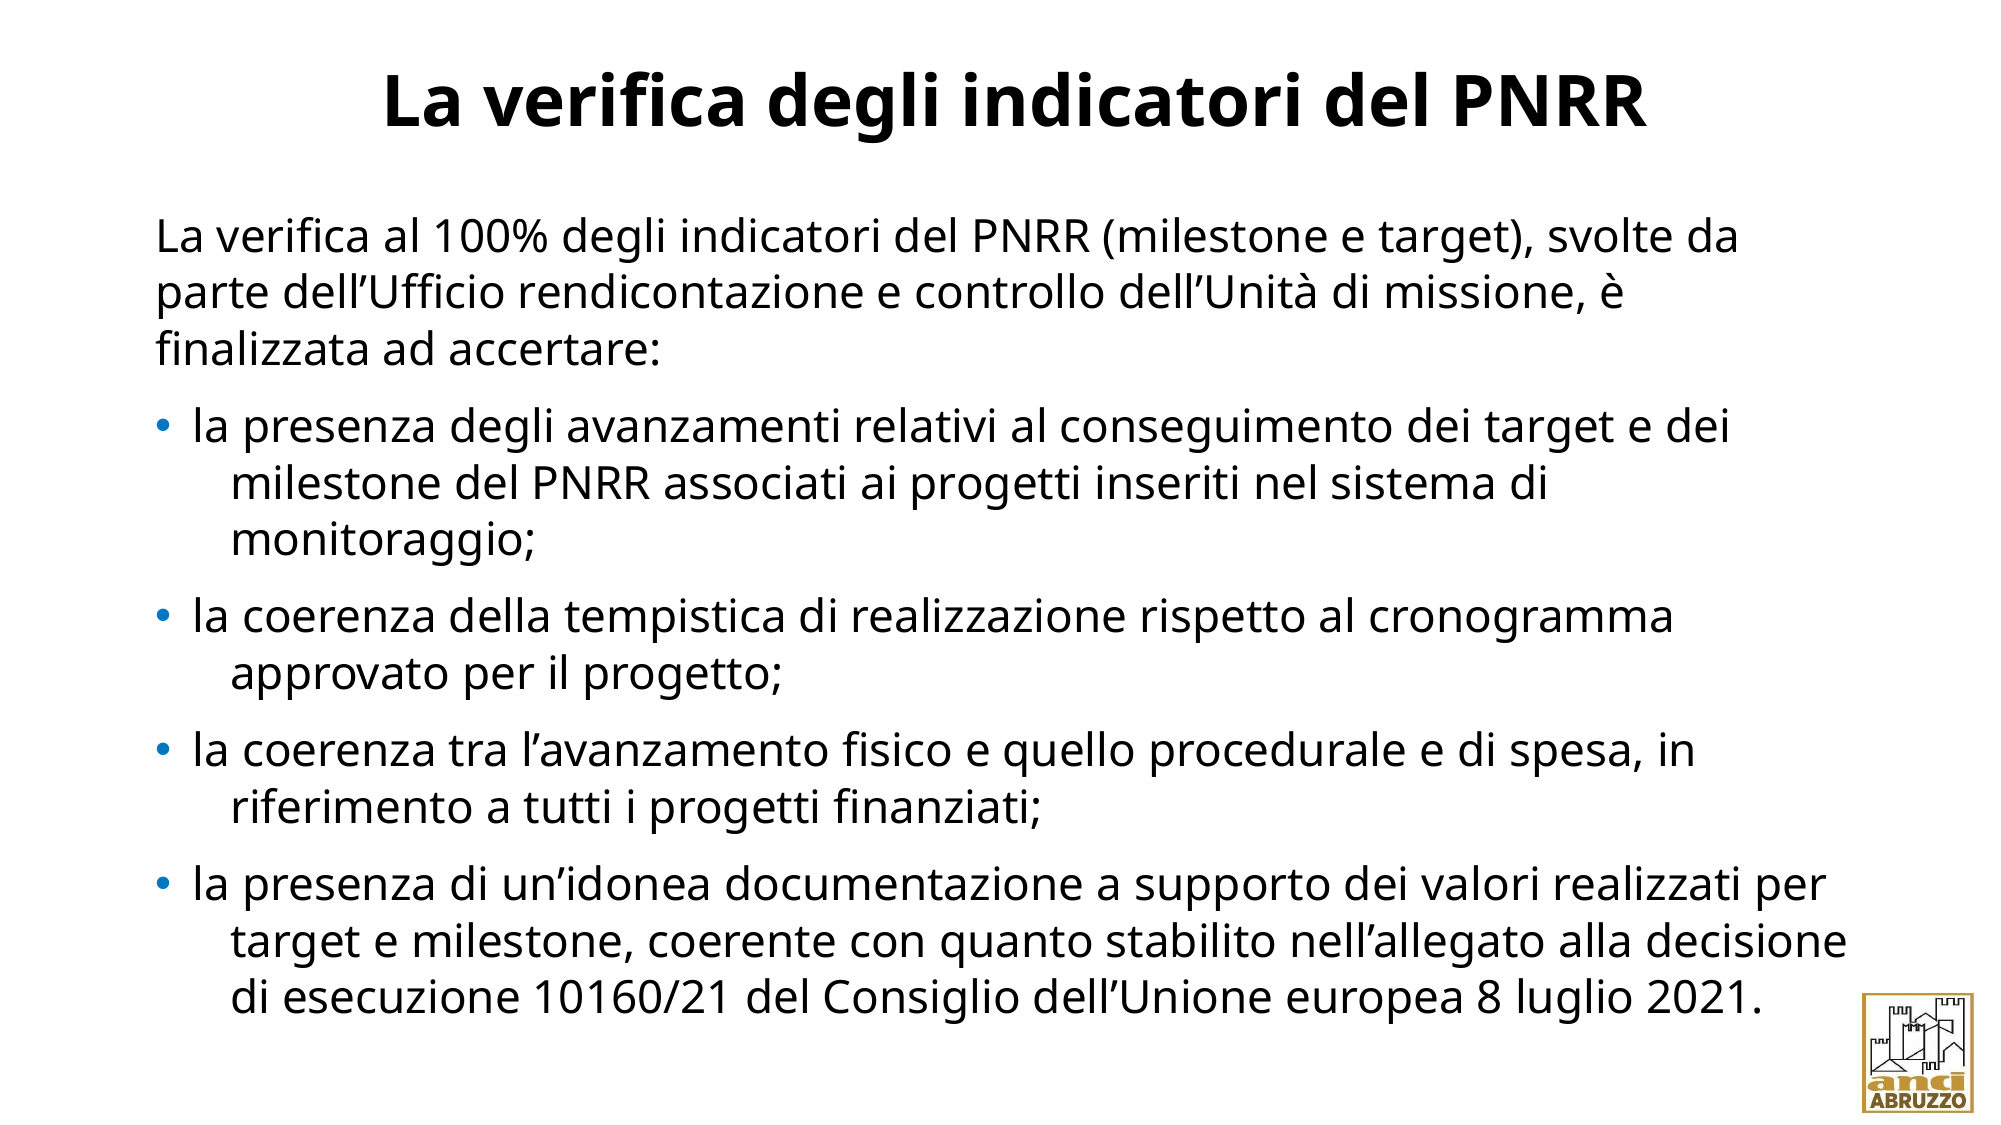

# La verifica degli indicatori del PNRR
La verifica al 100% degli indicatori del PNRR (milestone e target), svolte da parte dell’Ufficio rendicontazione e controllo dell’Unità di missione, è finalizzata ad accertare:
la presenza degli avanzamenti relativi al conseguimento dei target e dei milestone del PNRR associati ai progetti inseriti nel sistema di monitoraggio;
la coerenza della tempistica di realizzazione rispetto al cronogramma approvato per il progetto;
la coerenza tra l’avanzamento fisico e quello procedurale e di spesa, in riferimento a tutti i progetti finanziati;
la presenza di un’idonea documentazione a supporto dei valori realizzati per target e milestone, coerente con quanto stabilito nell’allegato alla decisione di esecuzione 10160/21 del Consiglio dell’Unione europea 8 luglio 2021.